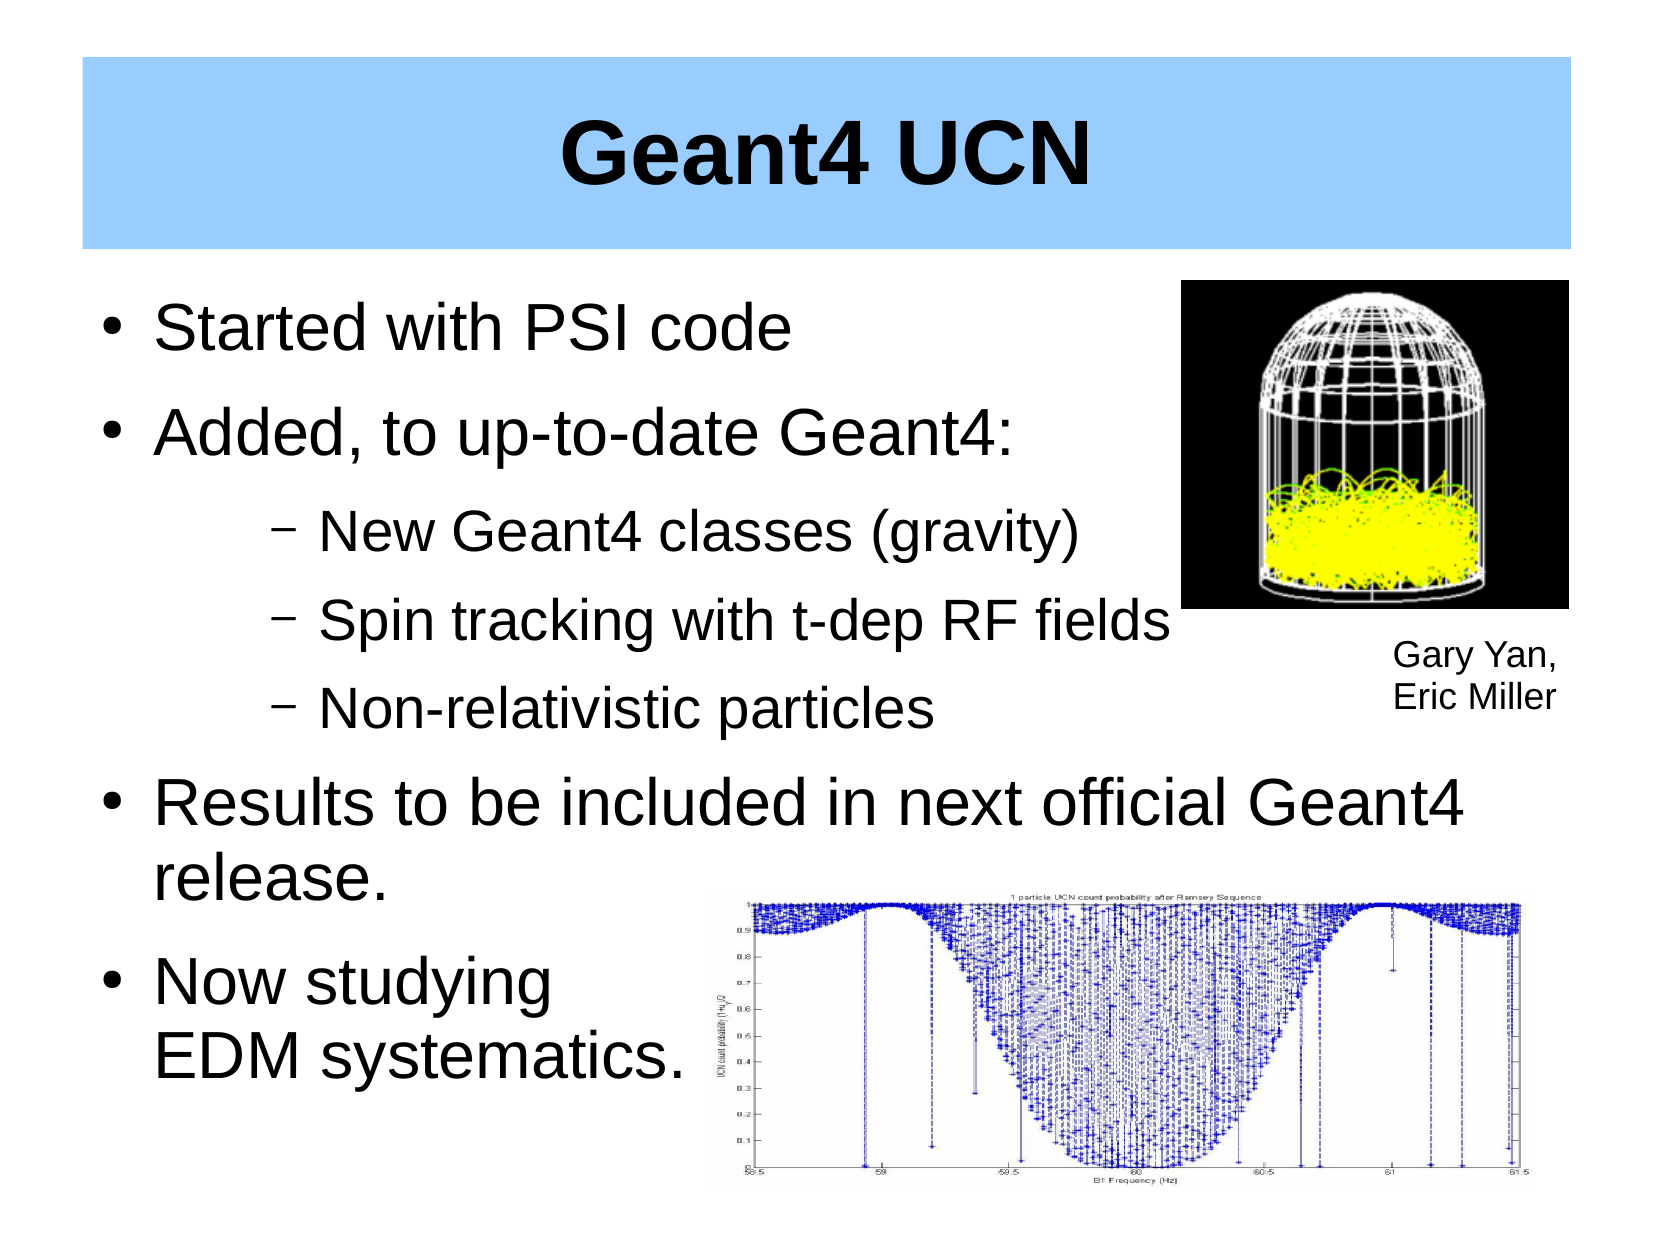

# Geant4 UCN
Started with PSI code
Added, to up-to-date Geant4:
New Geant4 classes (gravity)
Spin tracking with t-dep RF fields
Non-relativistic particles
Results to be included in next official Geant4 release.
Now studying
EDM systematics.
Gary Yan,
Eric Miller